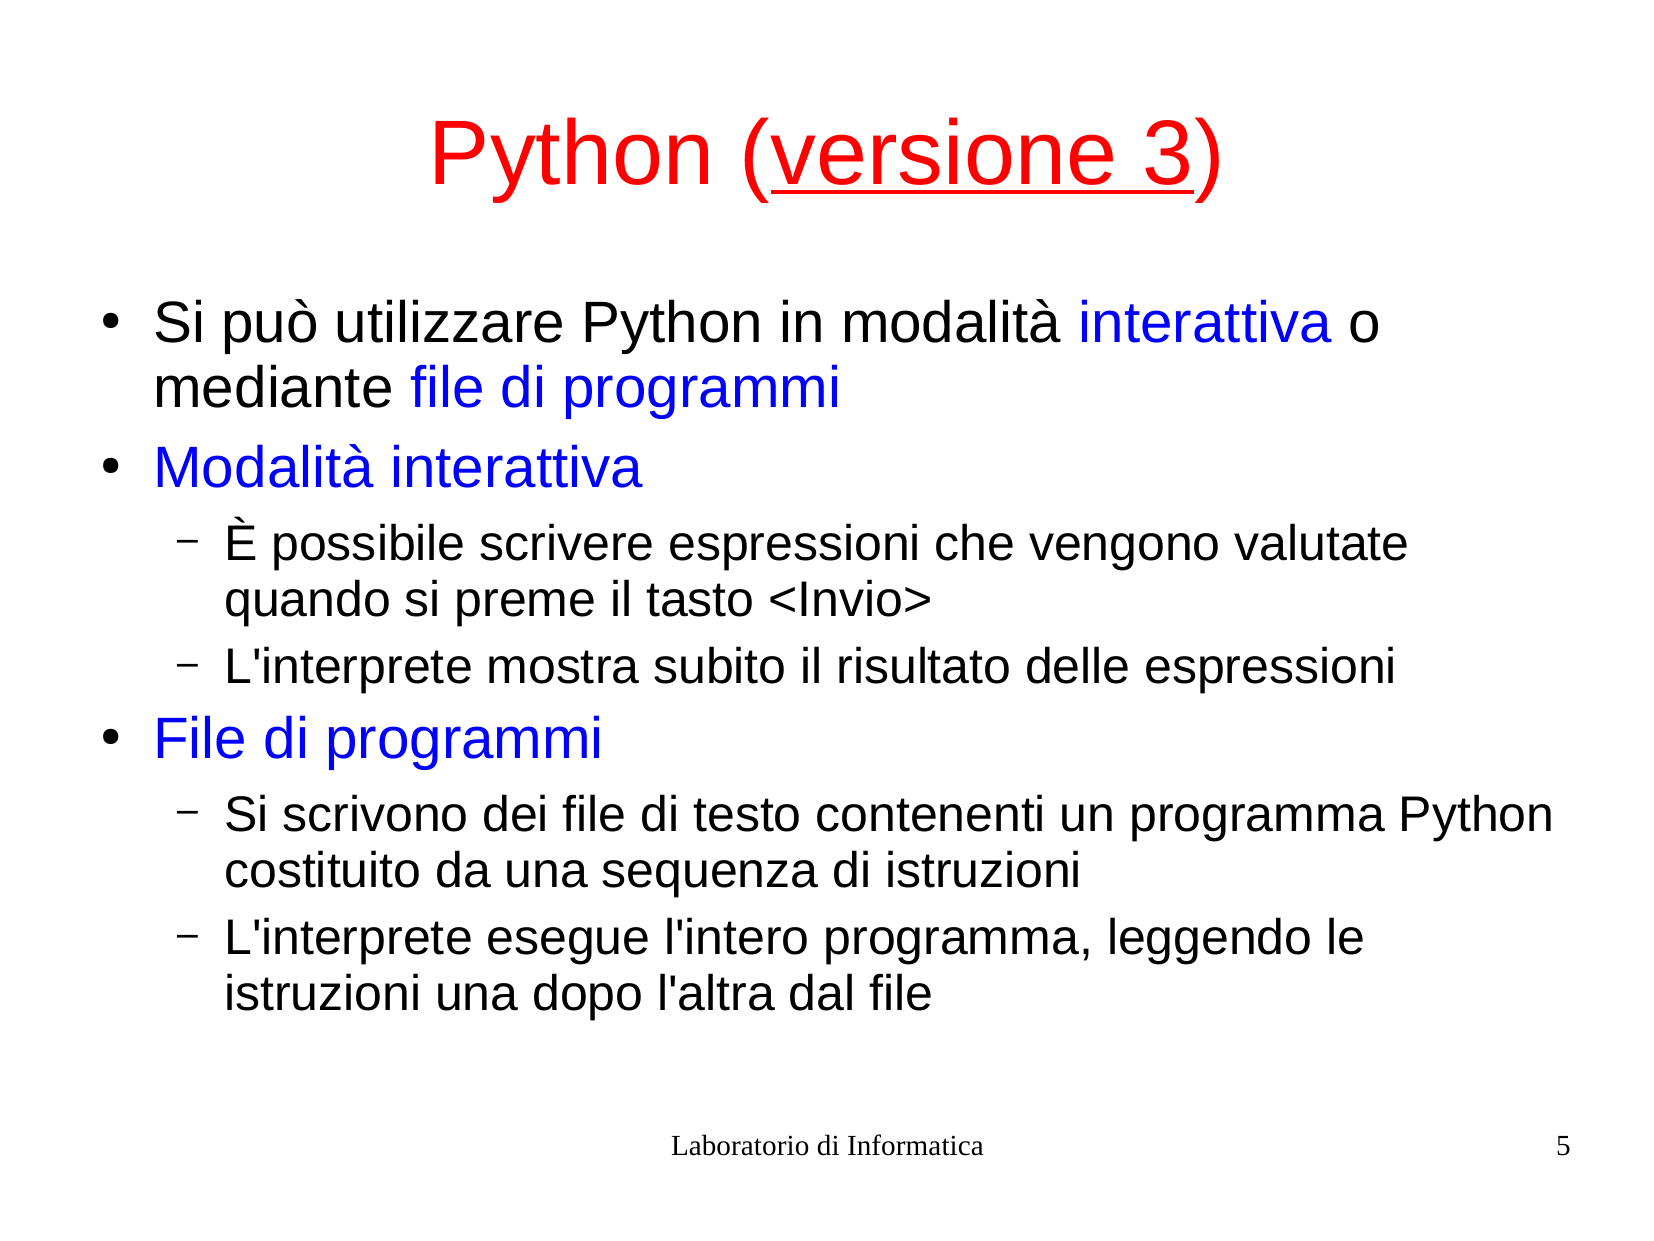

# Python (versione 3)
Si può utilizzare Python in modalità interattiva o mediante file di programmi
Modalità interattiva
È possibile scrivere espressioni che vengono valutate quando si preme il tasto <Invio>
L'interprete mostra subito il risultato delle espressioni
File di programmi
Si scrivono dei file di testo contenenti un programma Python costituito da una sequenza di istruzioni
L'interprete esegue l'intero programma, leggendo le istruzioni una dopo l'altra dal file
Laboratorio di Informatica
5